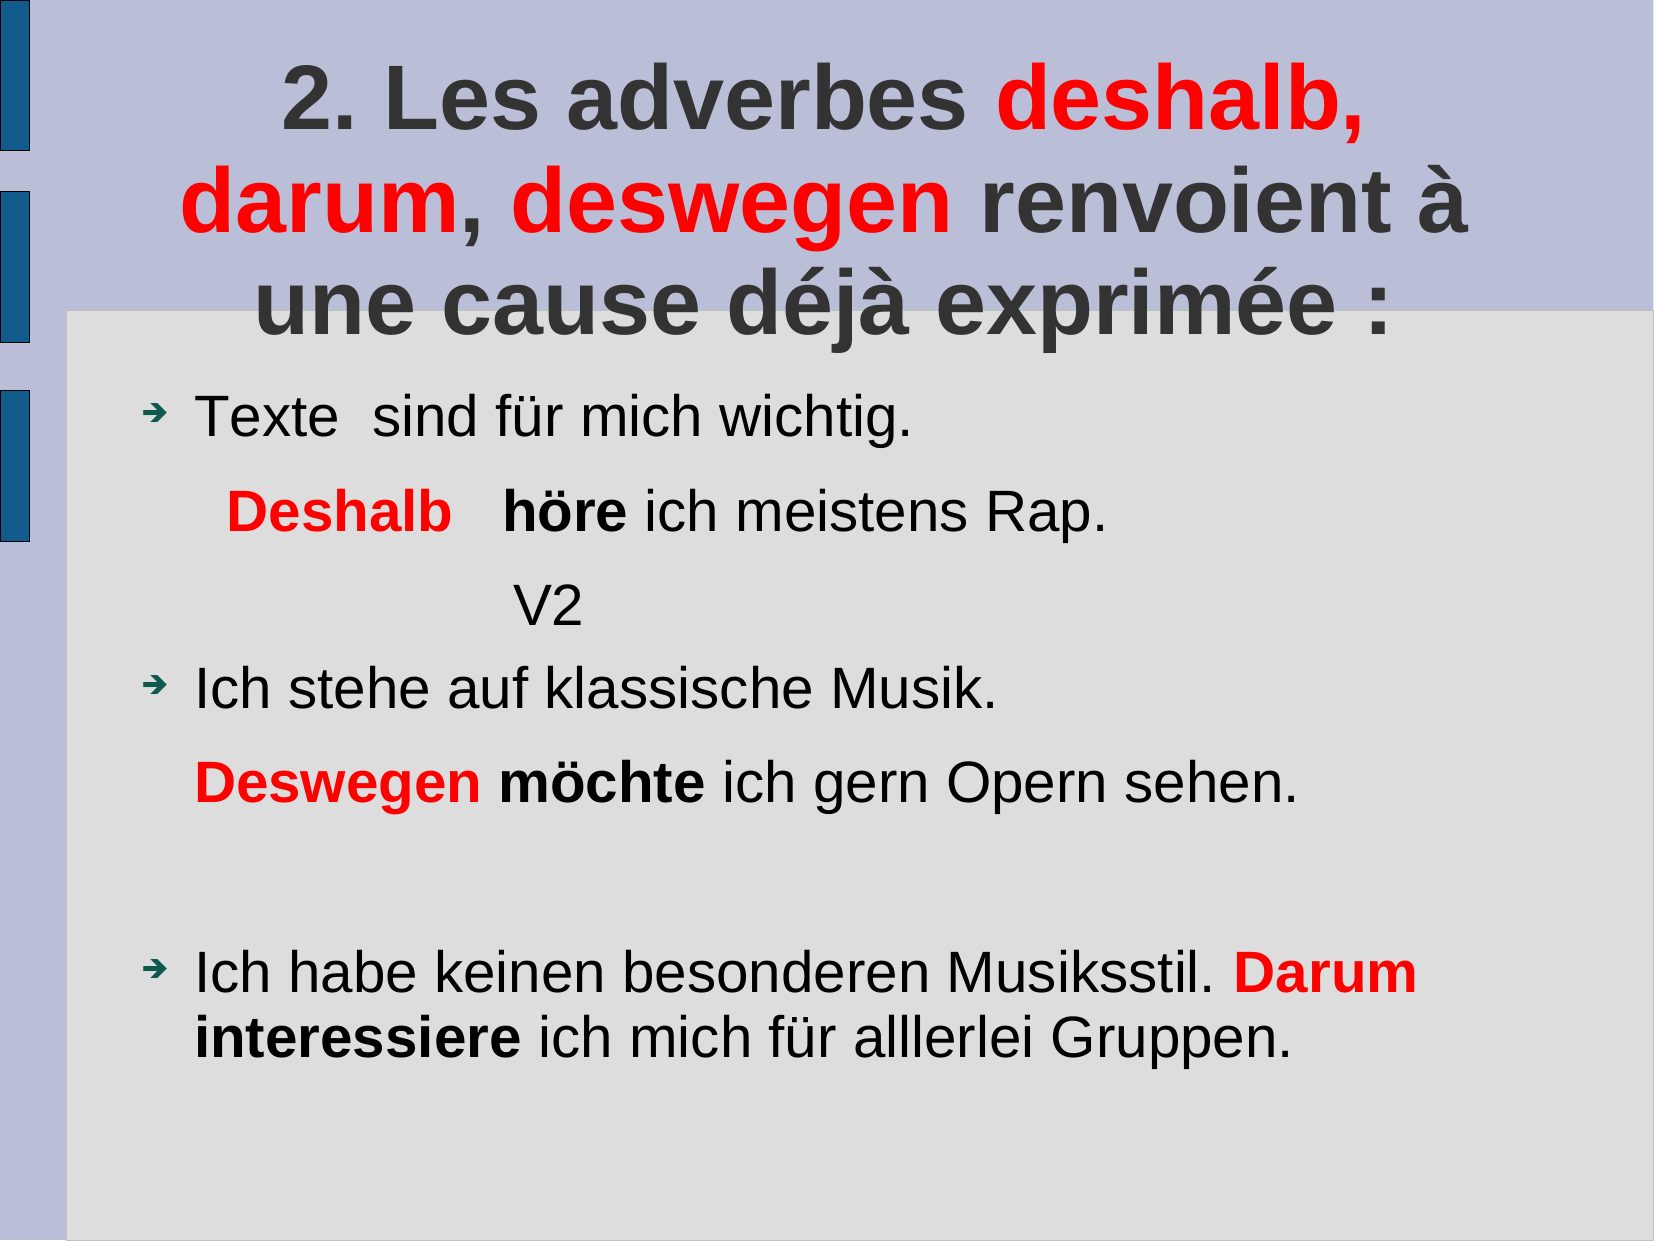

# 2. Les adverbes deshalb, darum, deswegen renvoient à une cause déjà exprimée :
Texte sind für mich wichtig.
 Deshalb höre ich meistens Rap.
V2
Ich stehe auf klassische Musik.
Deswegen möchte ich gern Opern sehen.
Ich habe keinen besonderen Musiksstil. Darum interessiere ich mich für alllerlei Gruppen.